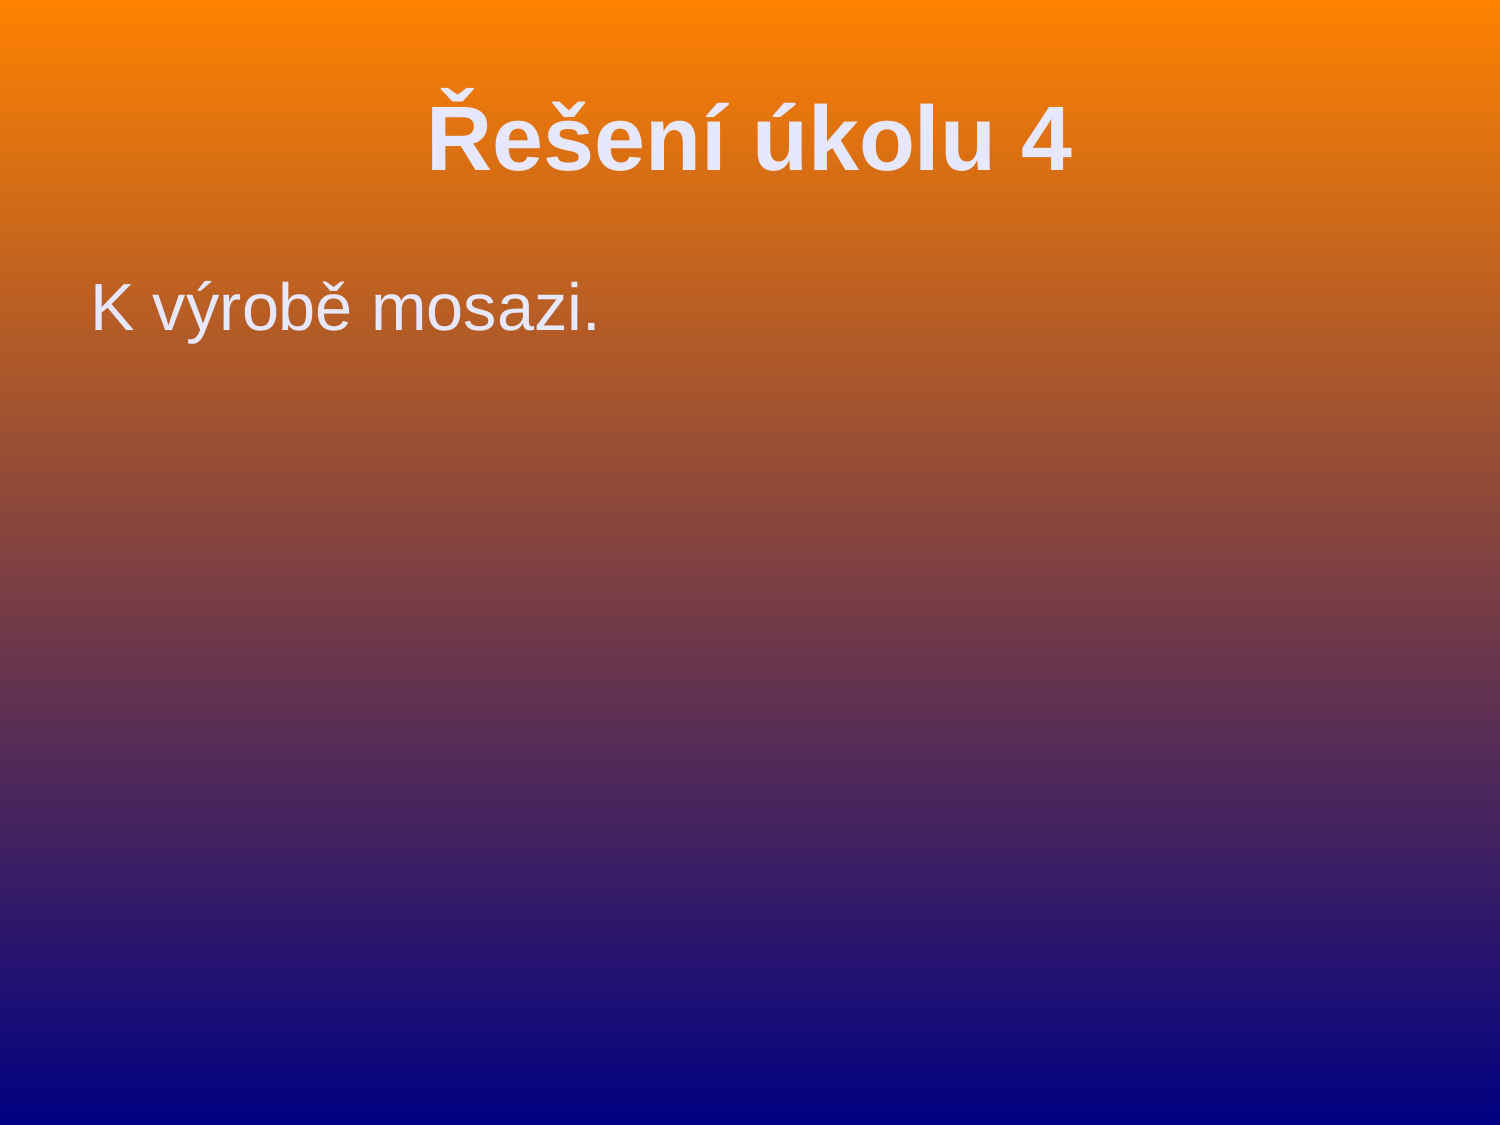

# Řešení úkolu 4
K výrobě mosazi.